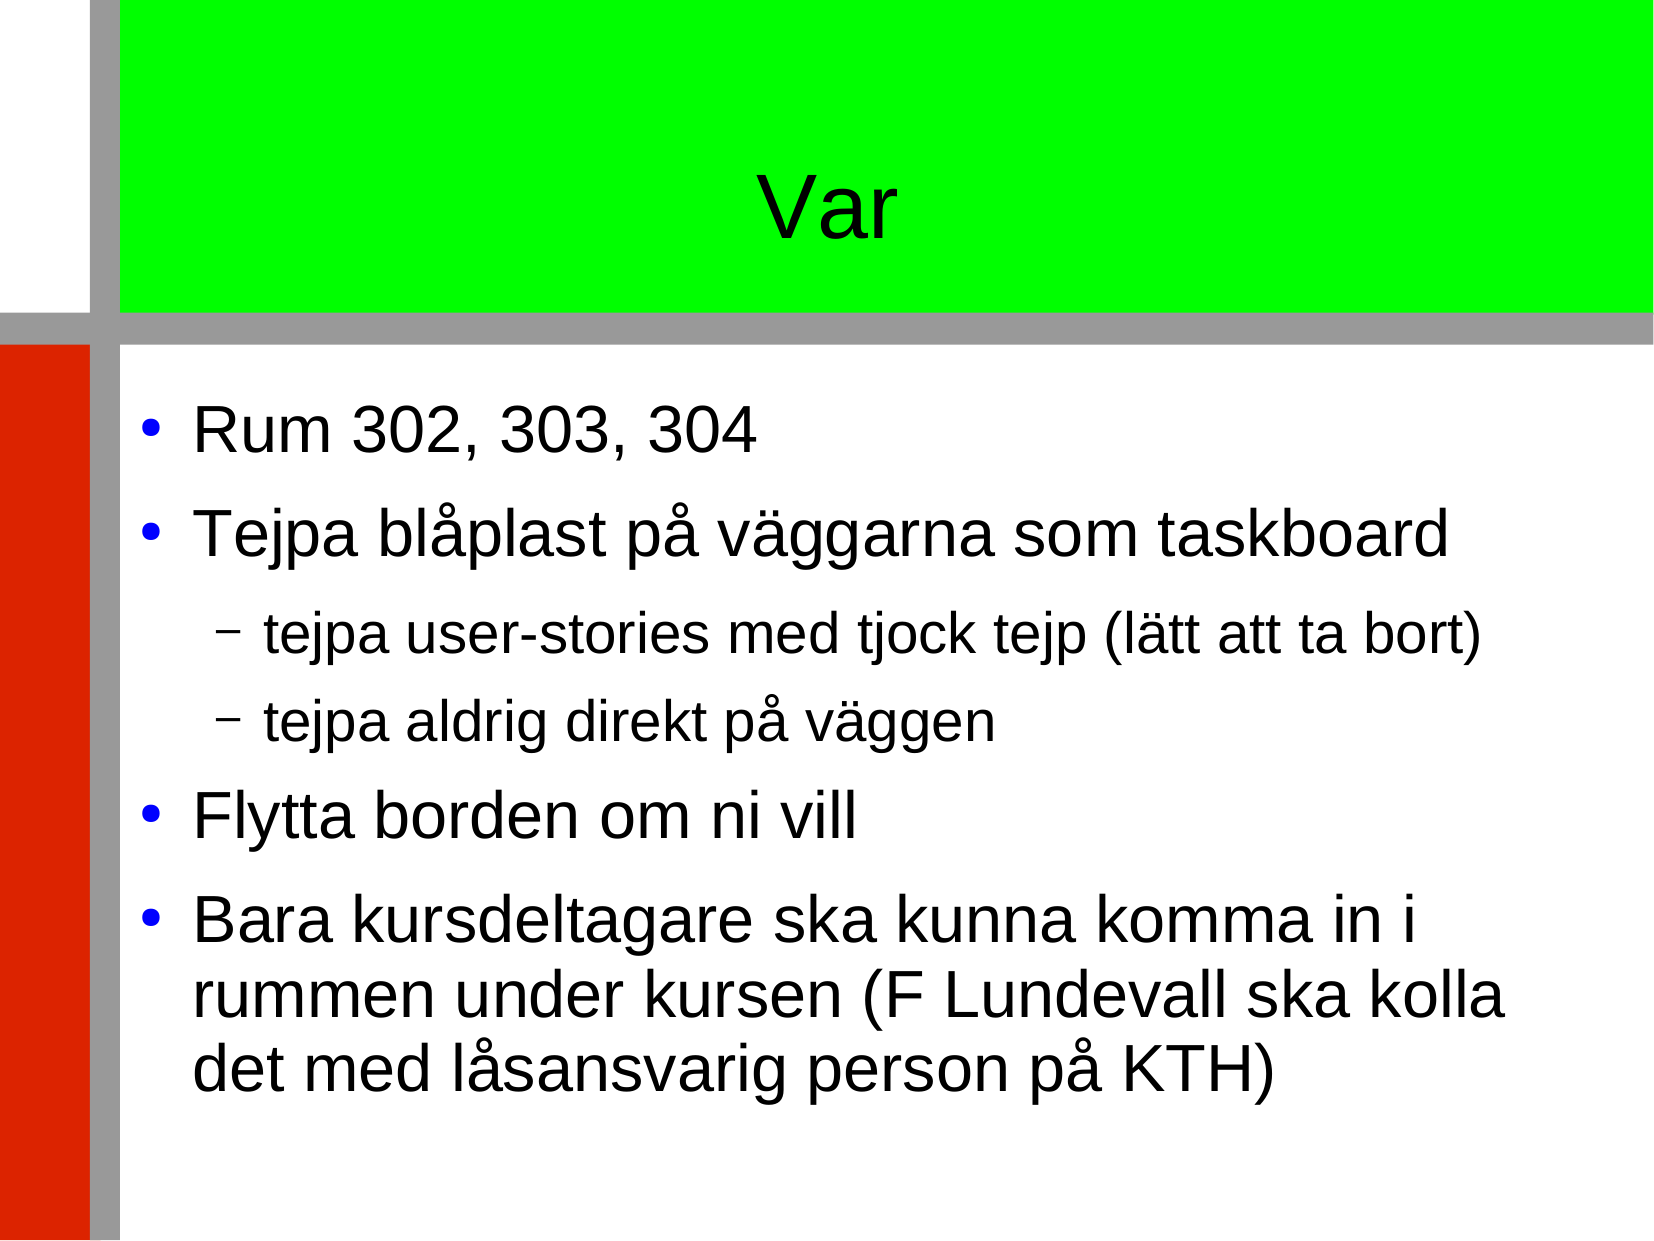

# Var
Rum 302, 303, 304
Tejpa blåplast på väggarna som taskboard
tejpa user-stories med tjock tejp (lätt att ta bort)
tejpa aldrig direkt på väggen
Flytta borden om ni vill
Bara kursdeltagare ska kunna komma in i rummen under kursen (F Lundevall ska kolla det med låsansvarig person på KTH)